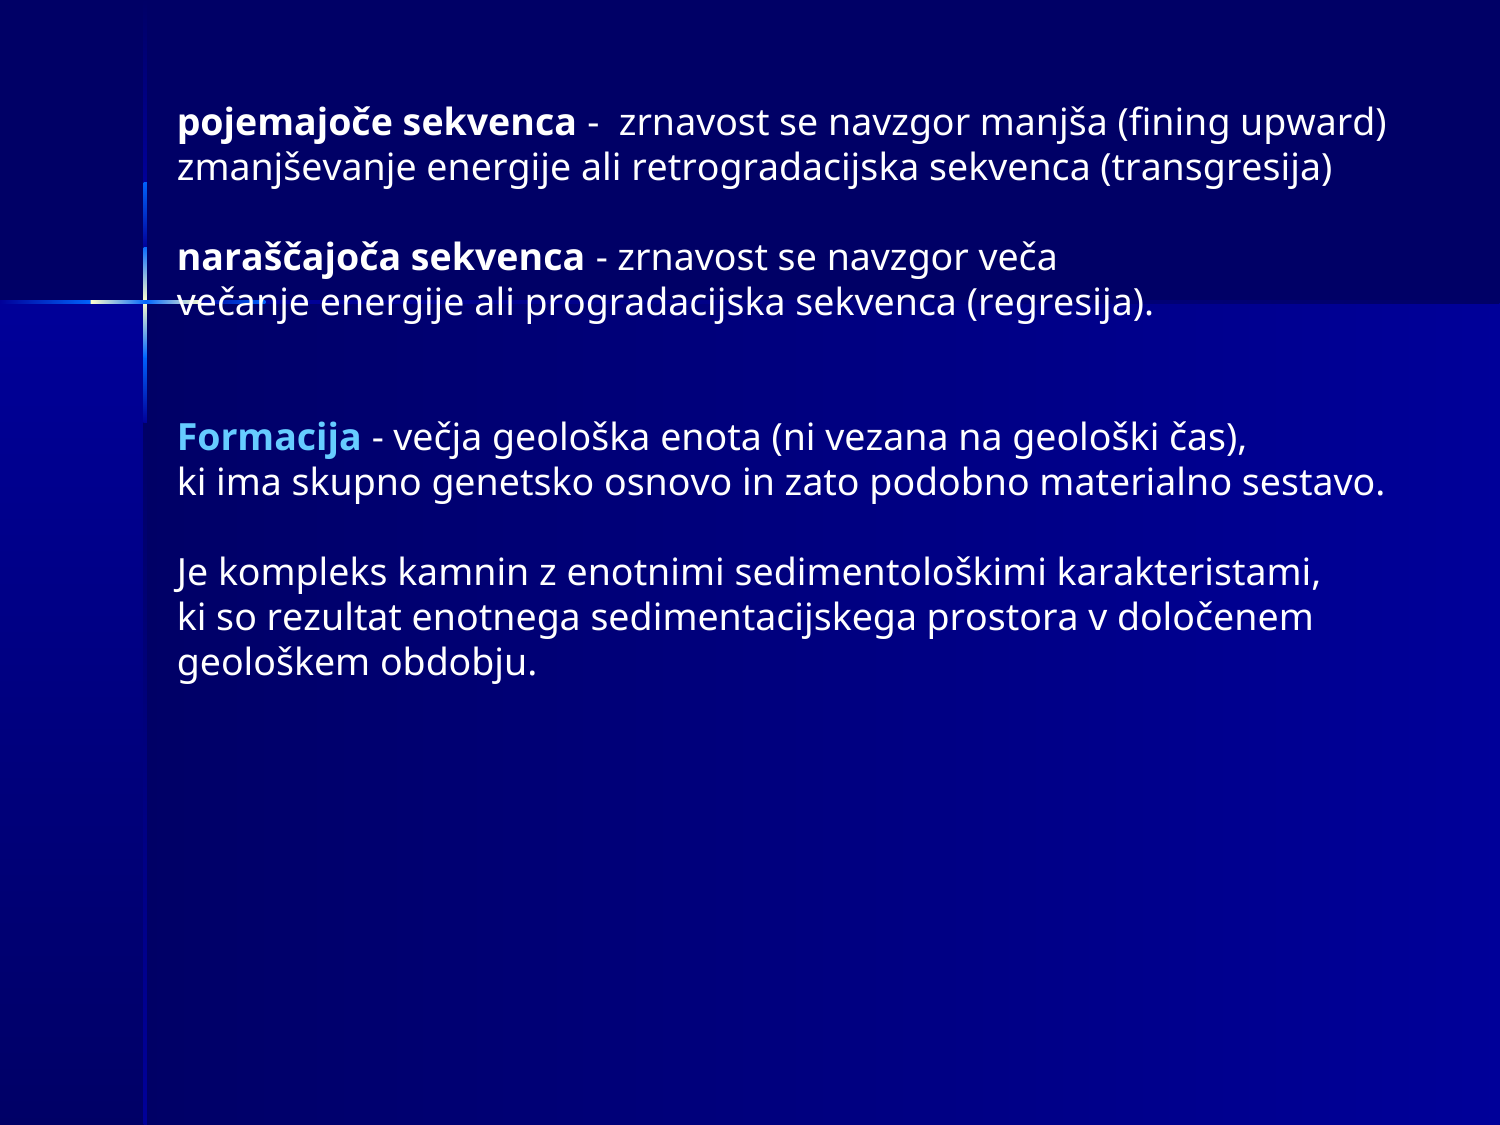

pojemajoče sekvenca -  zrnavost se navzgor manjša (fining upward)
zmanjševanje energije ali retrogradacijska sekvenca (transgresija)
naraščajoča sekvenca - zrnavost se navzgor veča
večanje energije ali progradacijska sekvenca (regresija).
Formacija - večja geološka enota (ni vezana na geološki čas),
ki ima skupno genetsko osnovo in zato podobno materialno sestavo.
Je kompleks kamnin z enotnimi sedimentološkimi karakteristami,
ki so rezultat enotnega sedimentacijskega prostora v določenem
geološkem obdobju.